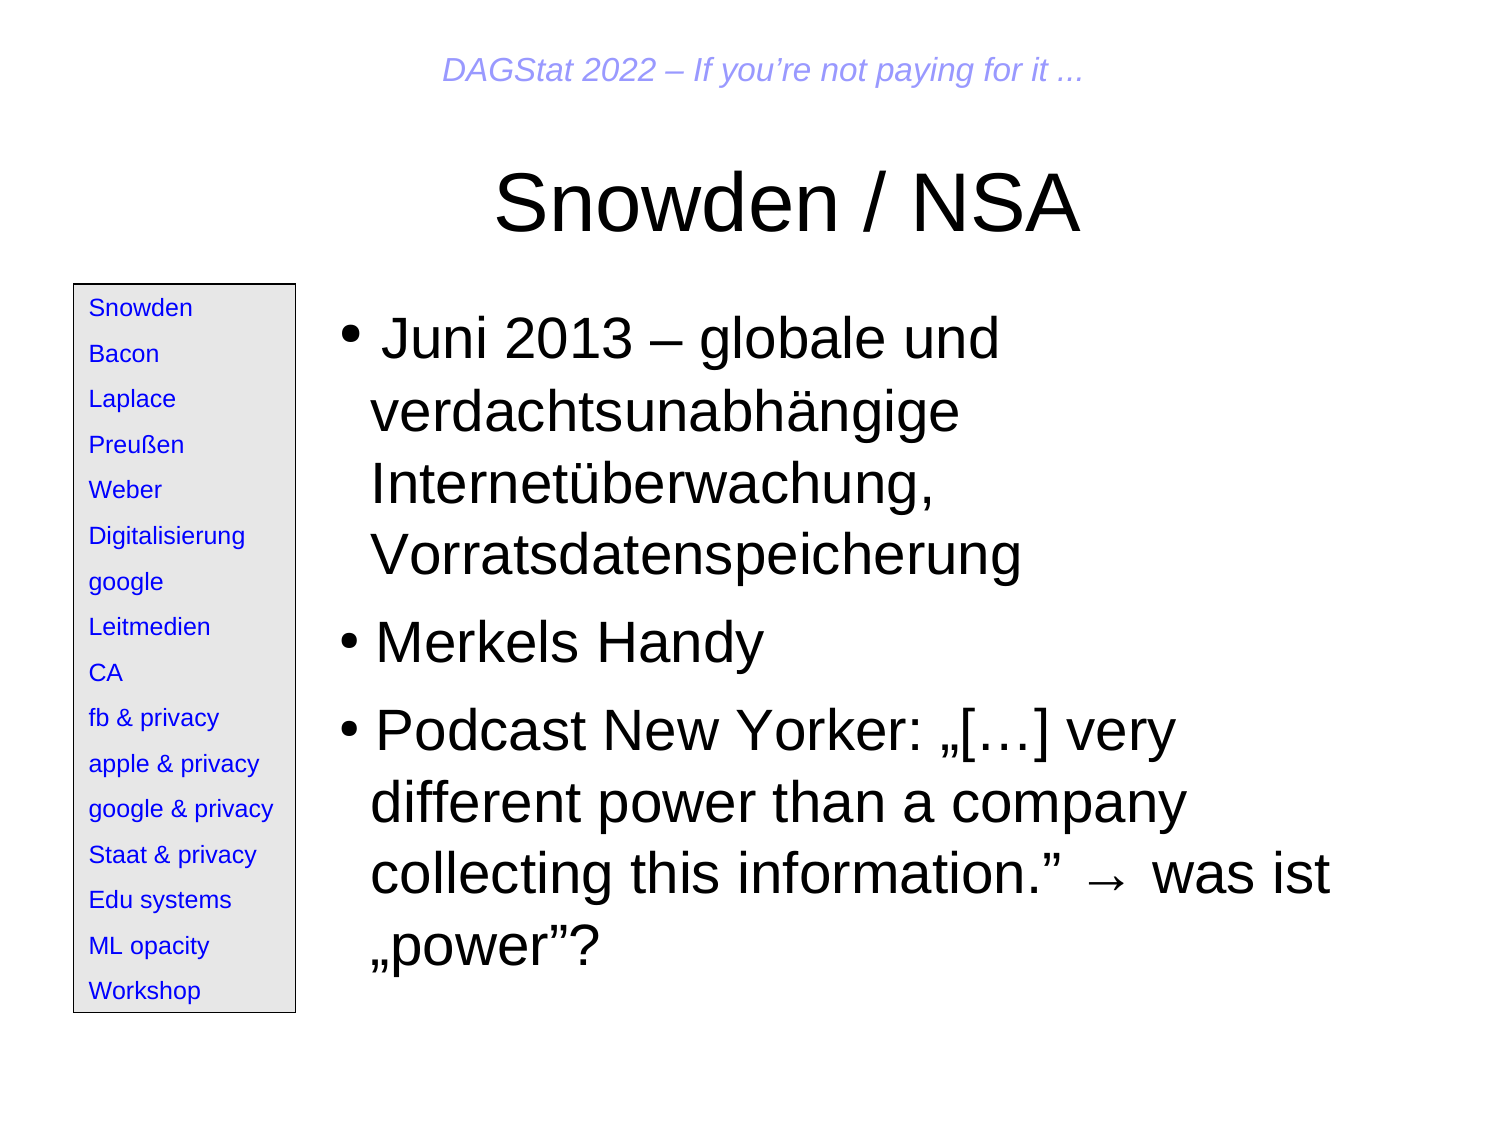

# Snowden / NSA
 Juni 2013 – globale und verdachtsunabhängige Internetüberwachung, Vorratsdatenspeicherung
 Merkels Handy
 Podcast New Yorker: „[…] very different power than a company collecting this information.” → was ist „power”?